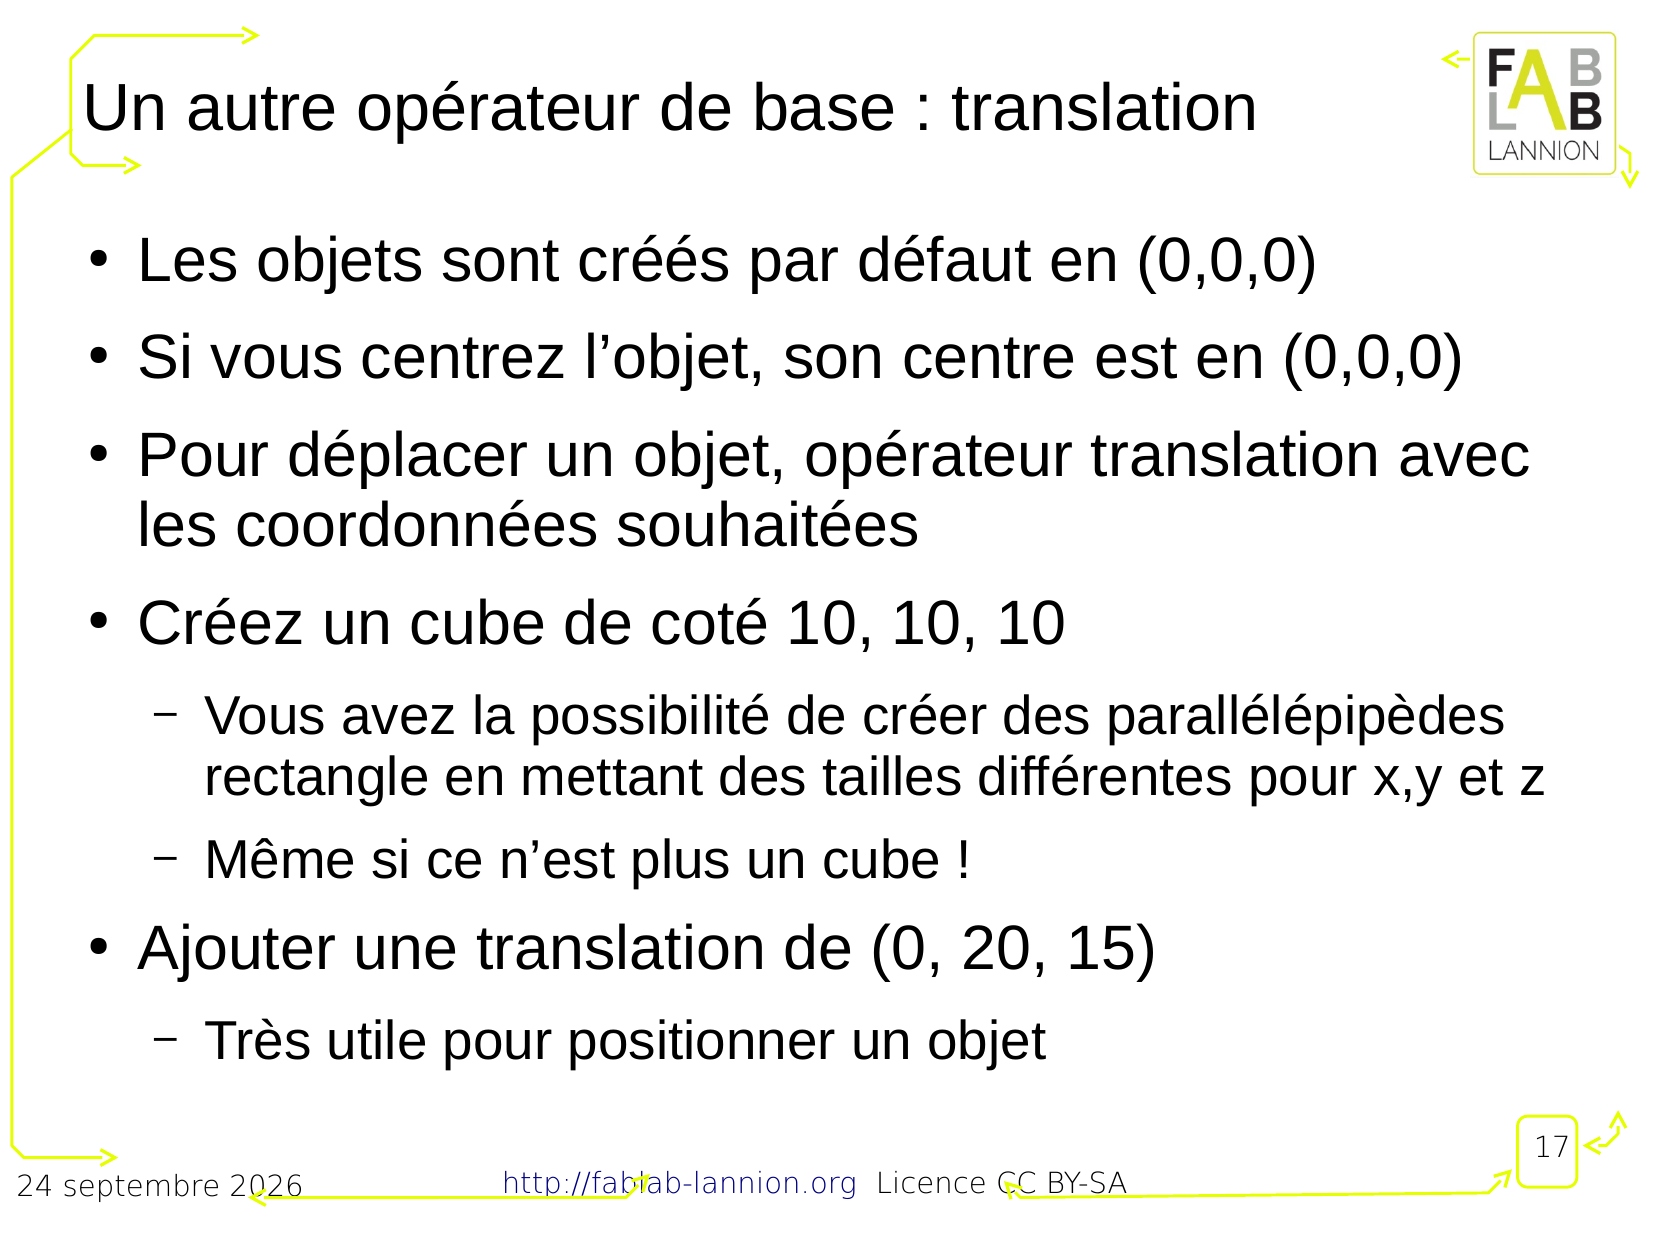

# Un autre opérateur de base : translation
Les objets sont créés par défaut en (0,0,0)
Si vous centrez l’objet, son centre est en (0,0,0)
Pour déplacer un objet, opérateur translation avec les coordonnées souhaitées
Créez un cube de coté 10, 10, 10
Vous avez la possibilité de créer des parallélépipèdes rectangle en mettant des tailles différentes pour x,y et z
Même si ce n’est plus un cube !
Ajouter une translation de (0, 20, 15)
Très utile pour positionner un objet
17